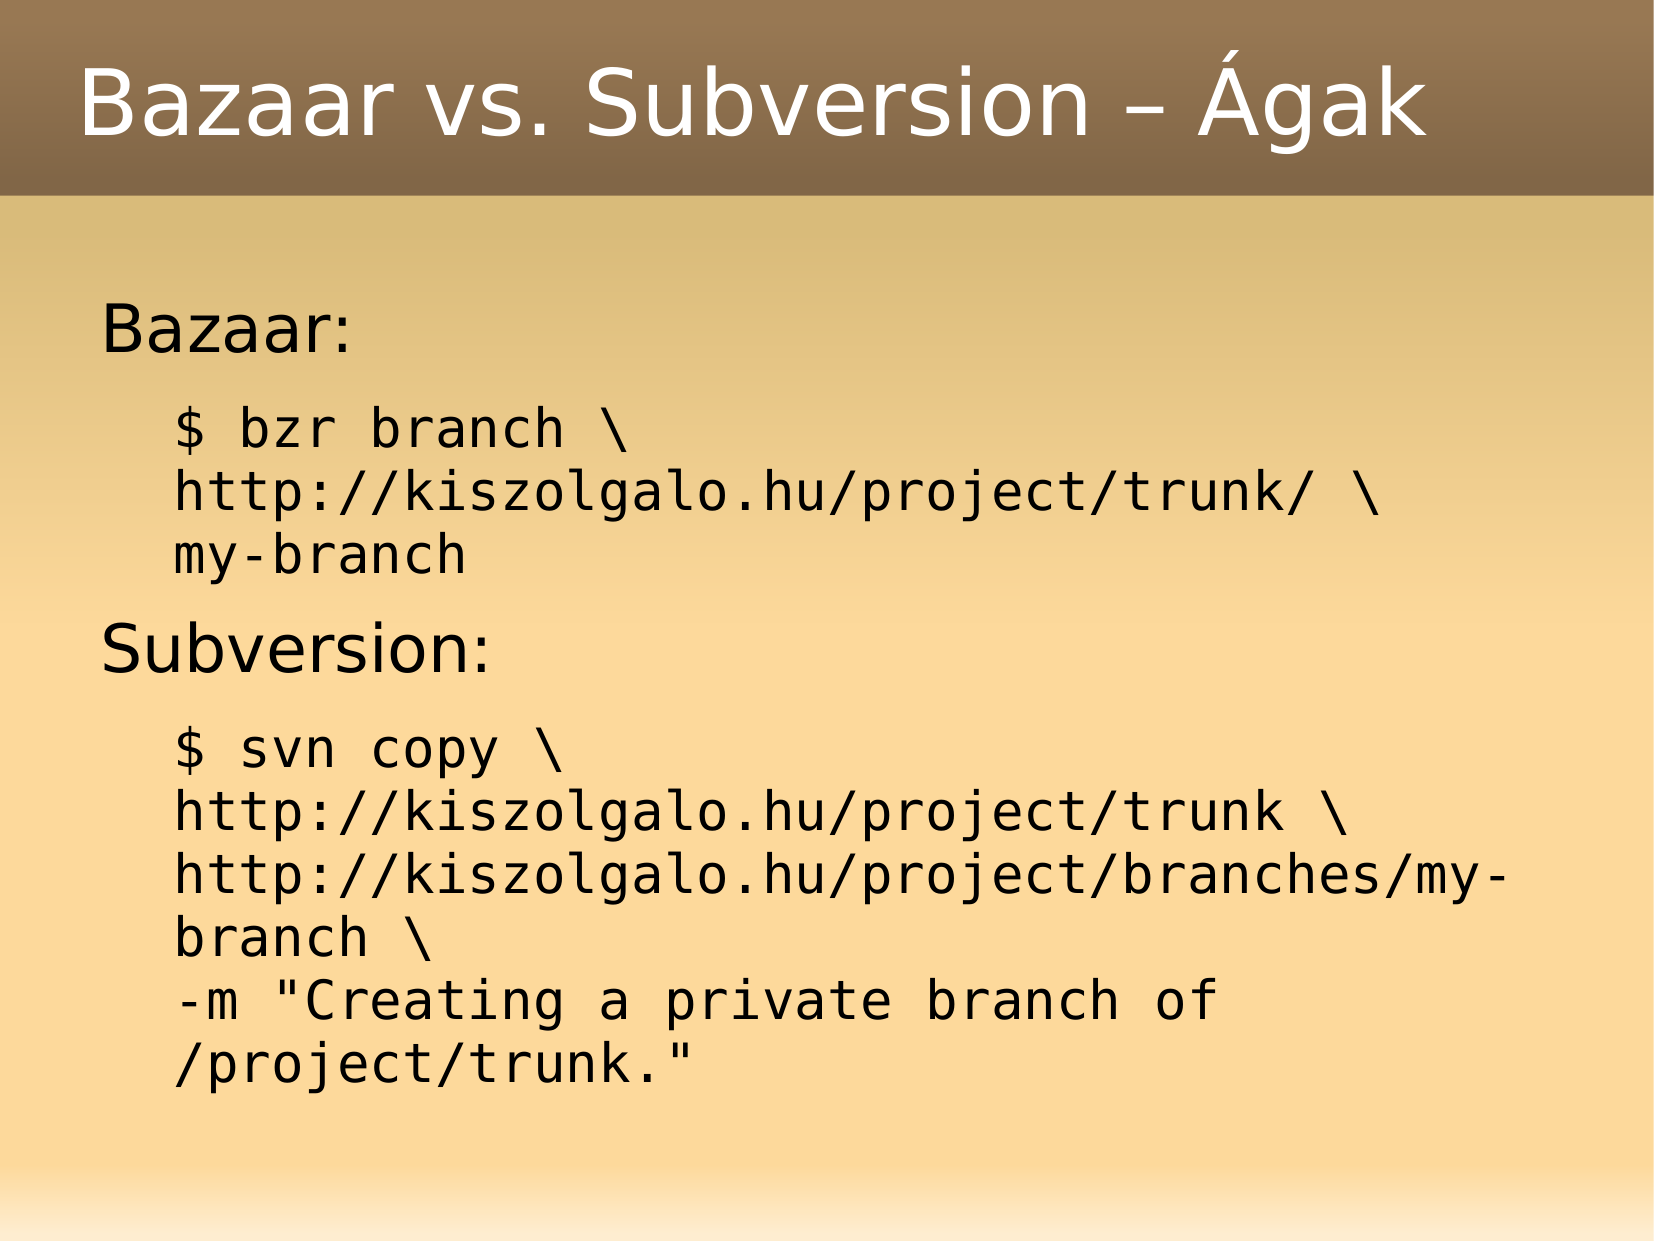

# Bazaar vs. Subversion – Ágak
Bazaar:
$ bzr branch \ http://kiszolgalo.hu/project/trunk/ \
my-branch
Subversion:
$ svn copy \ http://kiszolgalo.hu/project/trunk \
http://kiszolgalo.hu/project/branches/my-branch \
-m "Creating a private branch of /project/trunk."